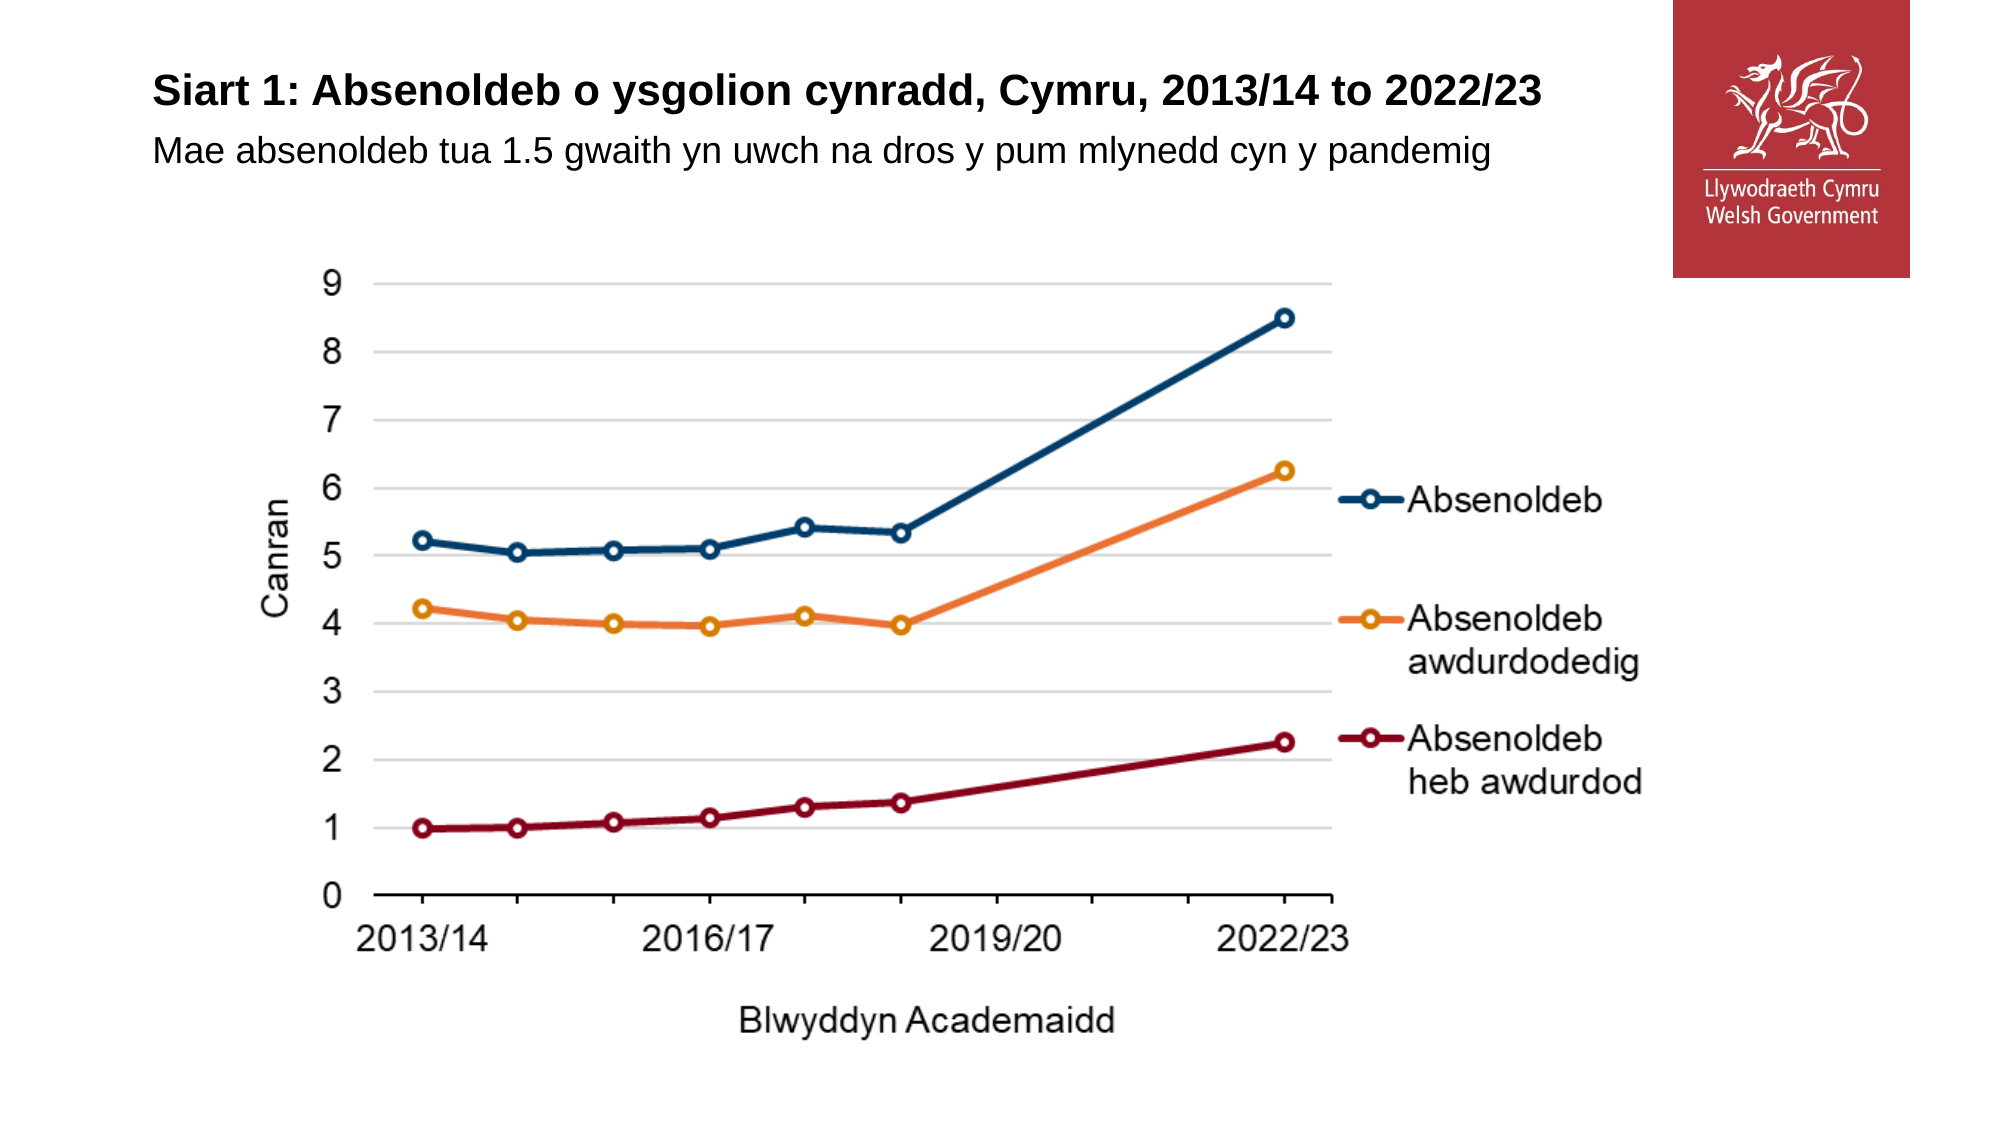

# Siart 1: Absenoldeb o ysgolion cynradd, Cymru, 2013/14 to 2022/23
Mae absenoldeb tua 1.5 gwaith yn uwch na dros y pum mlynedd cyn y pandemig